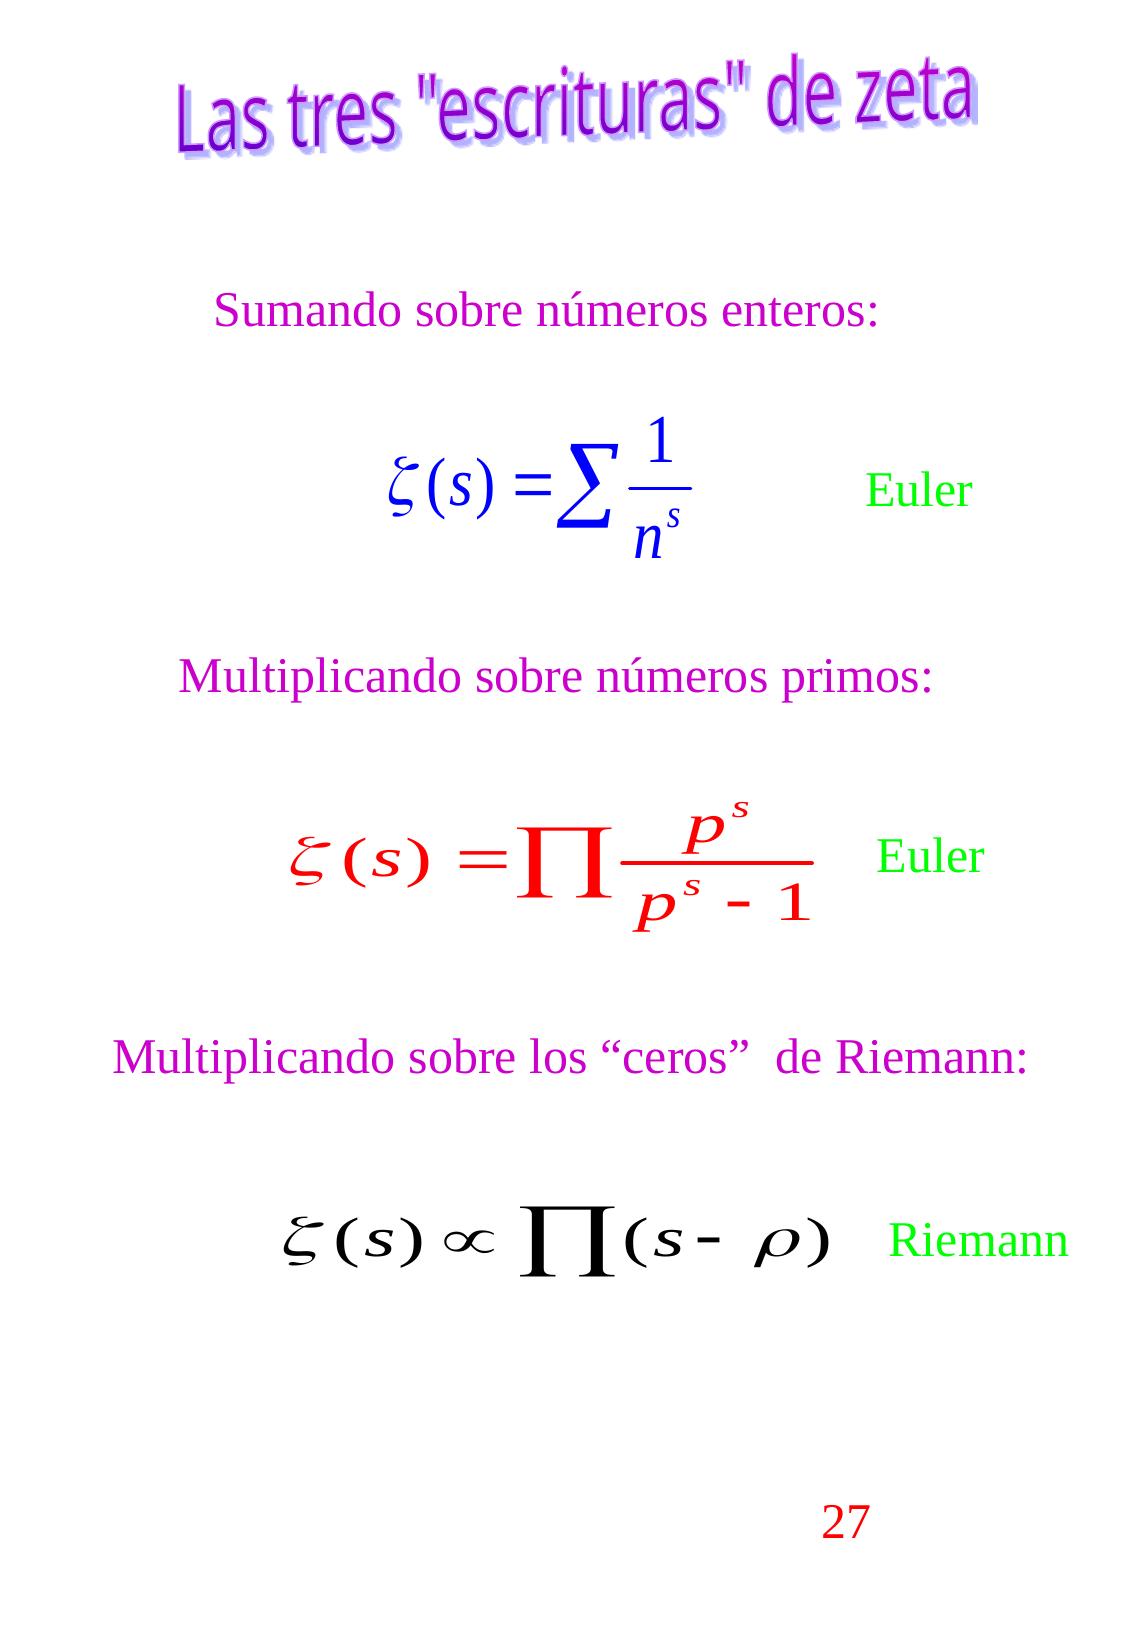

Las tres "escrituras" de zeta
Sumando sobre números enteros:
Euler
Multiplicando sobre números primos:
Euler
Multiplicando sobre los “ceros” de Riemann:
Riemann